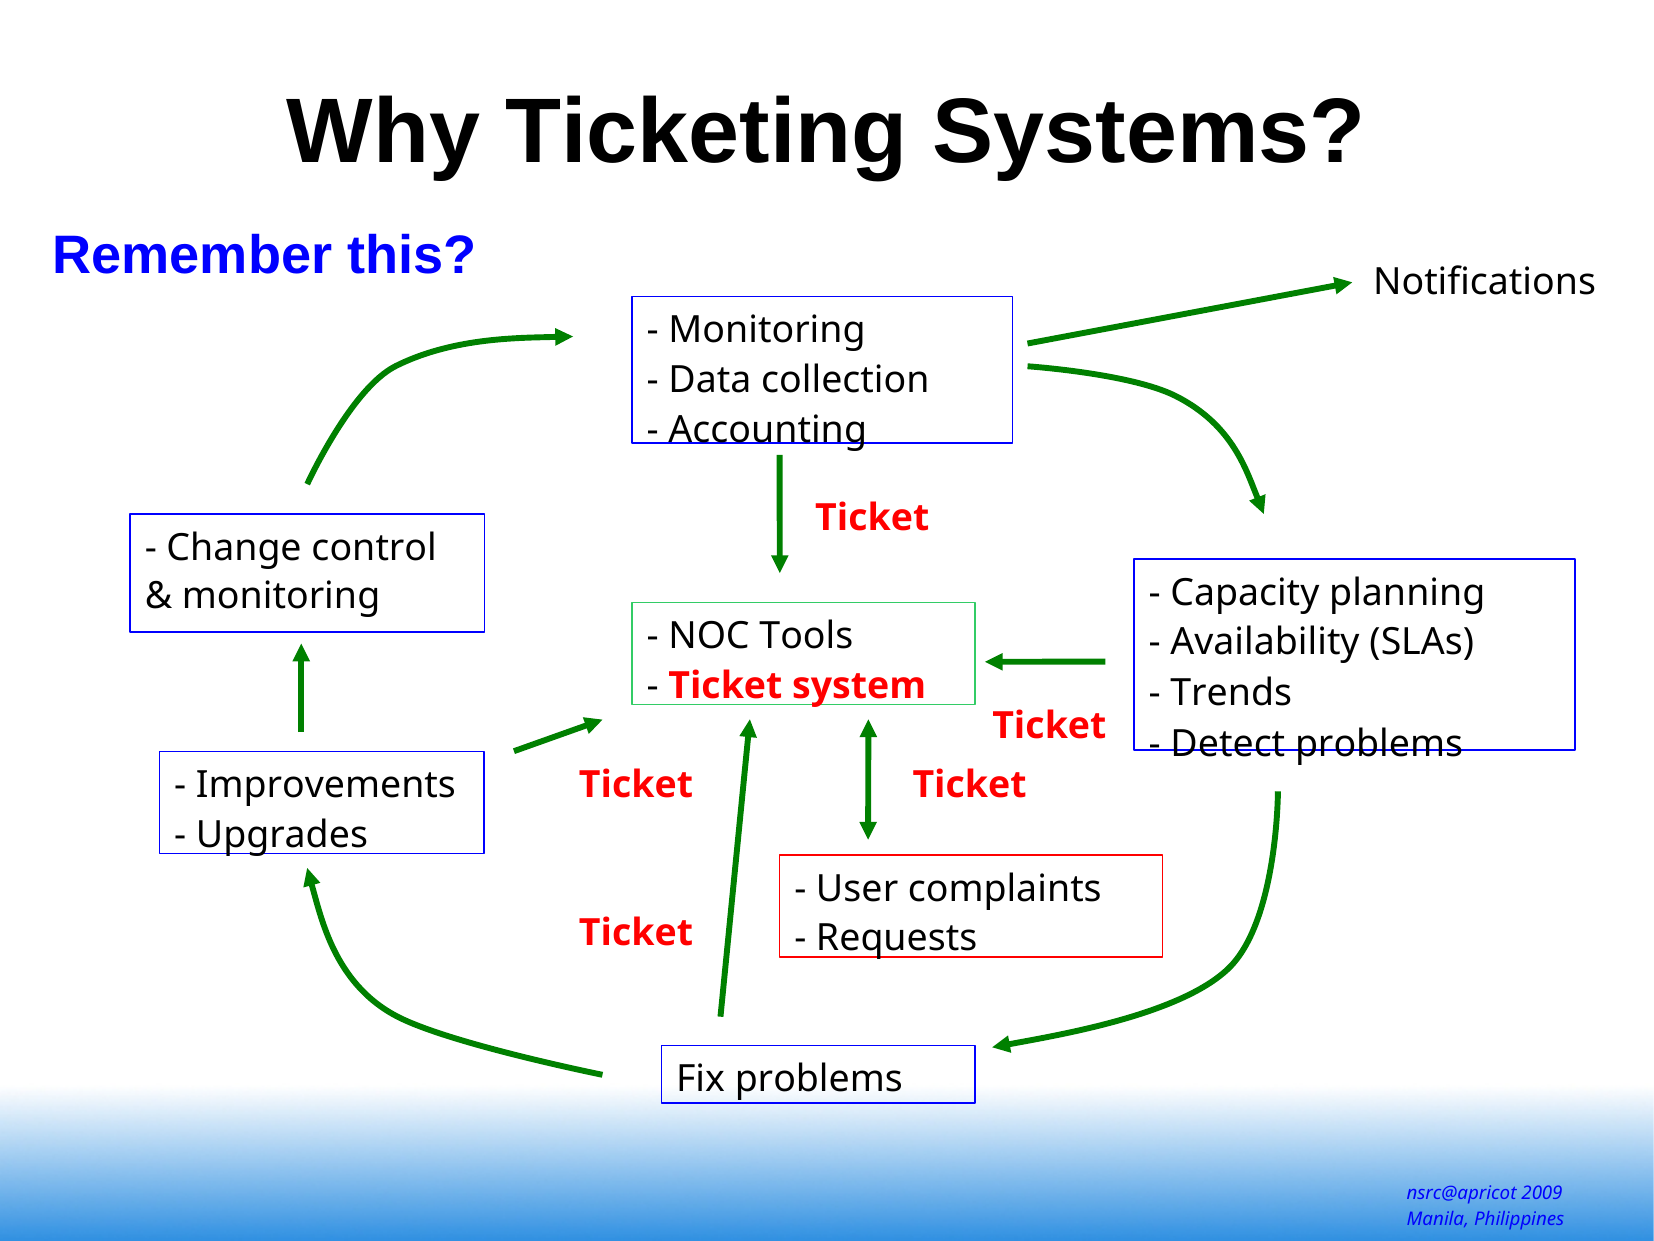

# Why Ticketing Systems?
Remember this?
Notifications
- Monitoring
- Data collection
- Accounting
Ticket
- Change control & monitoring
- Capacity planning
- Availability (SLAs)‏
- Trends
- Detect problems
- NOC Tools
- Ticket system
Ticket
- Improvements
- Upgrades
Ticket
Ticket
- User complaints
- Requests
Ticket
Fix problems